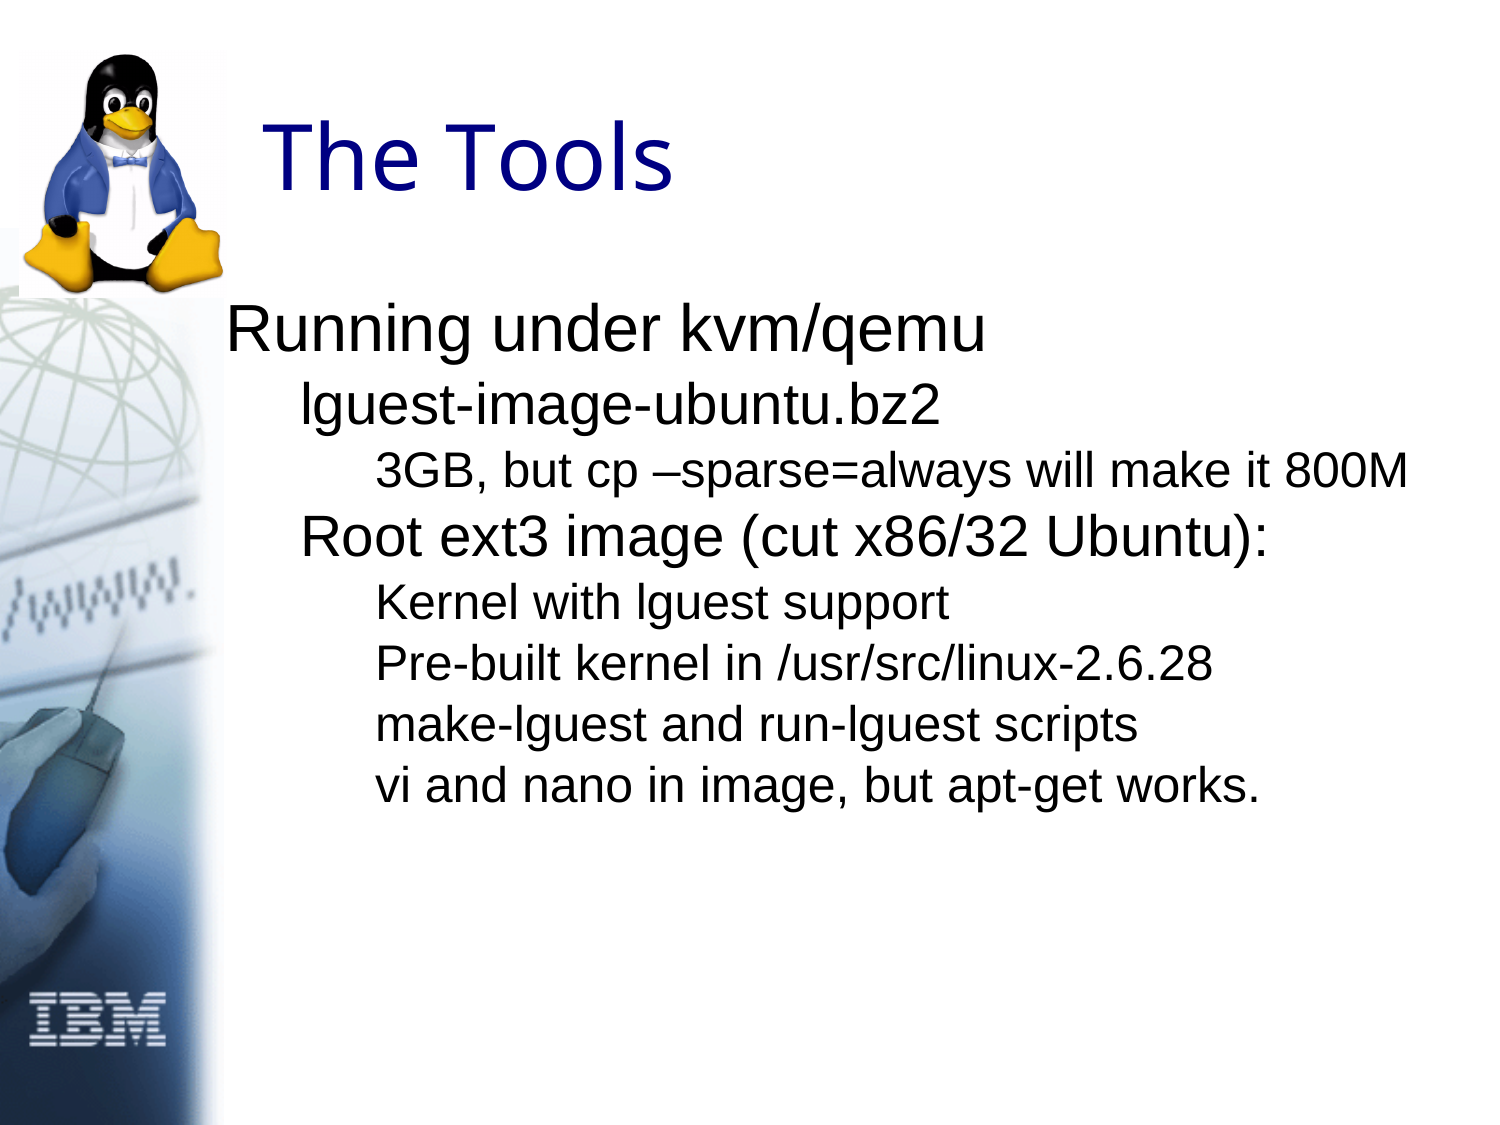

# The Tools
Running under kvm/qemu
lguest-image-ubuntu.bz2
3GB, but cp –sparse=always will make it 800M
Root ext3 image (cut x86/32 Ubuntu):
Kernel with lguest support
Pre-built kernel in /usr/src/linux-2.6.28
make-lguest and run-lguest scripts
vi and nano in image, but apt-get works.